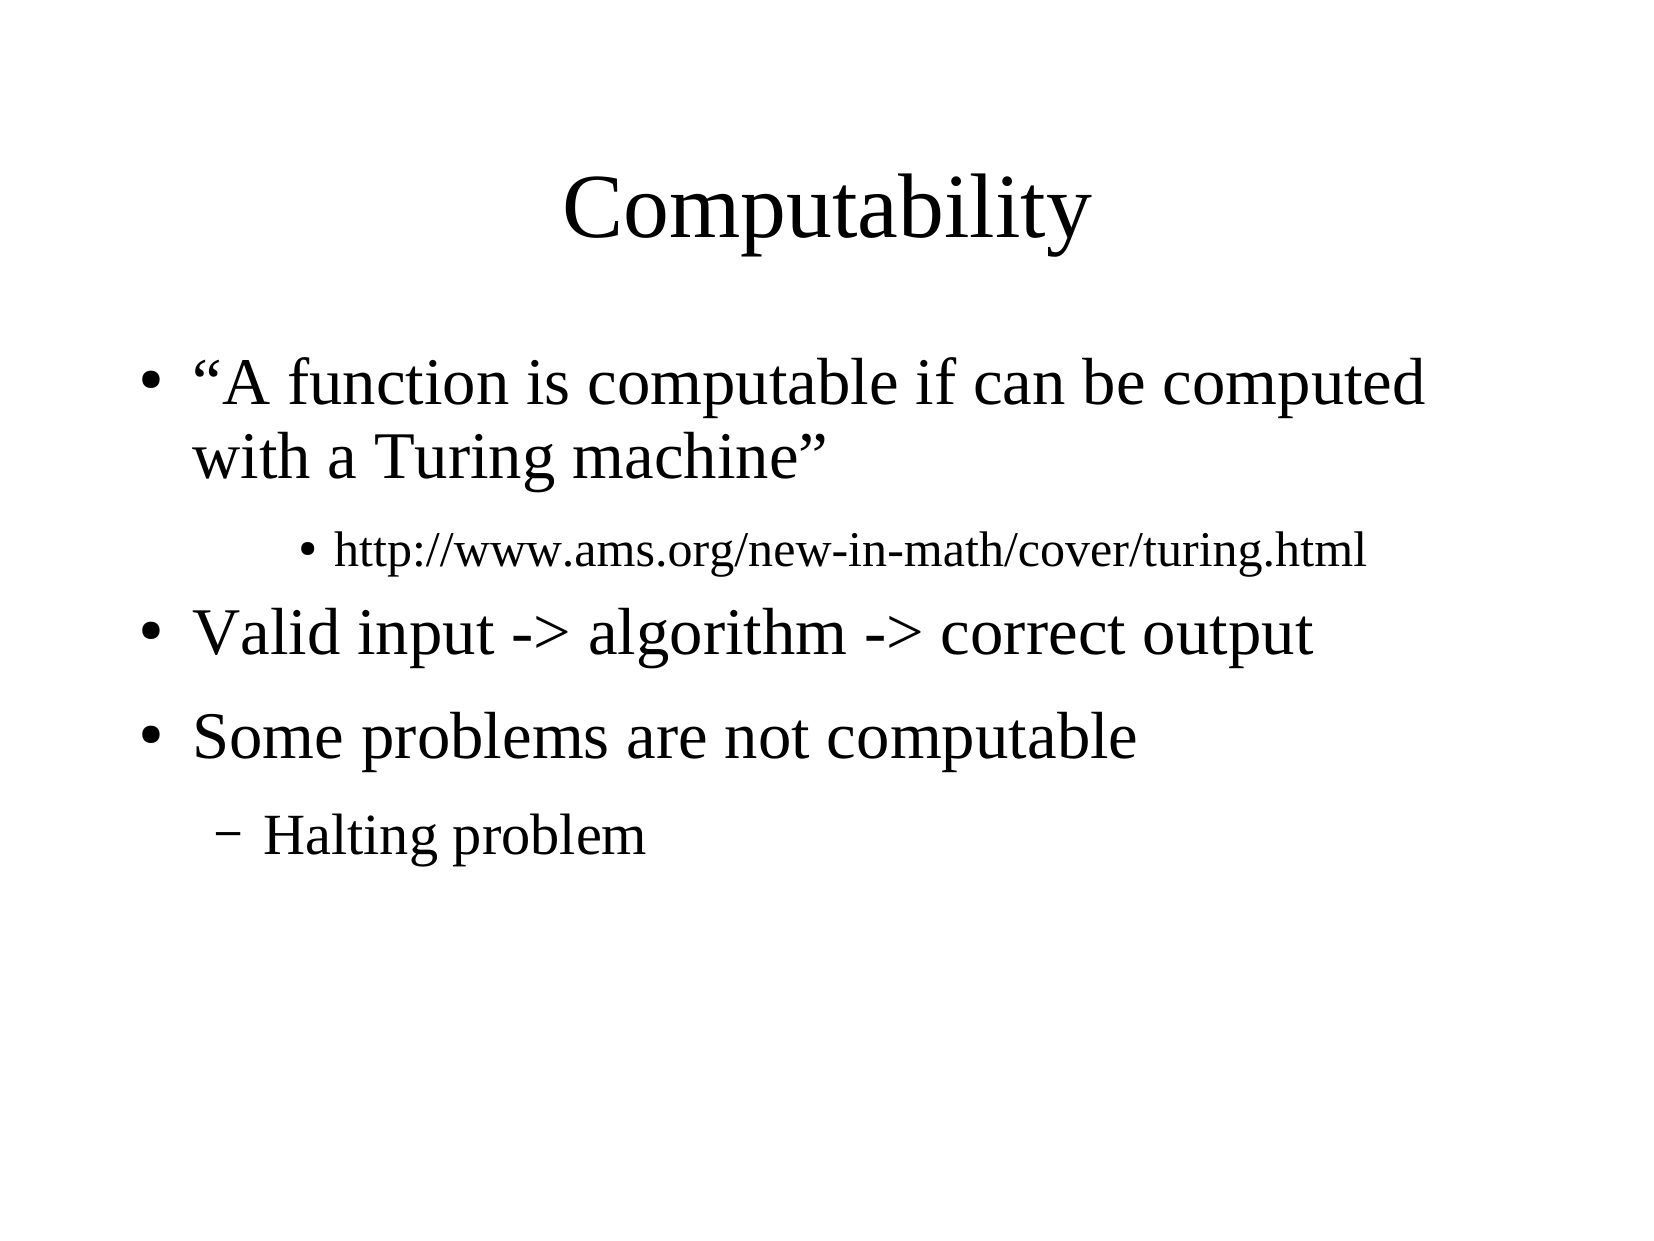

# Computability
“A function is computable if can be computed with a Turing machine”
http://www.ams.org/new-in-math/cover/turing.html
Valid input -> algorithm -> correct output
Some problems are not computable
Halting problem